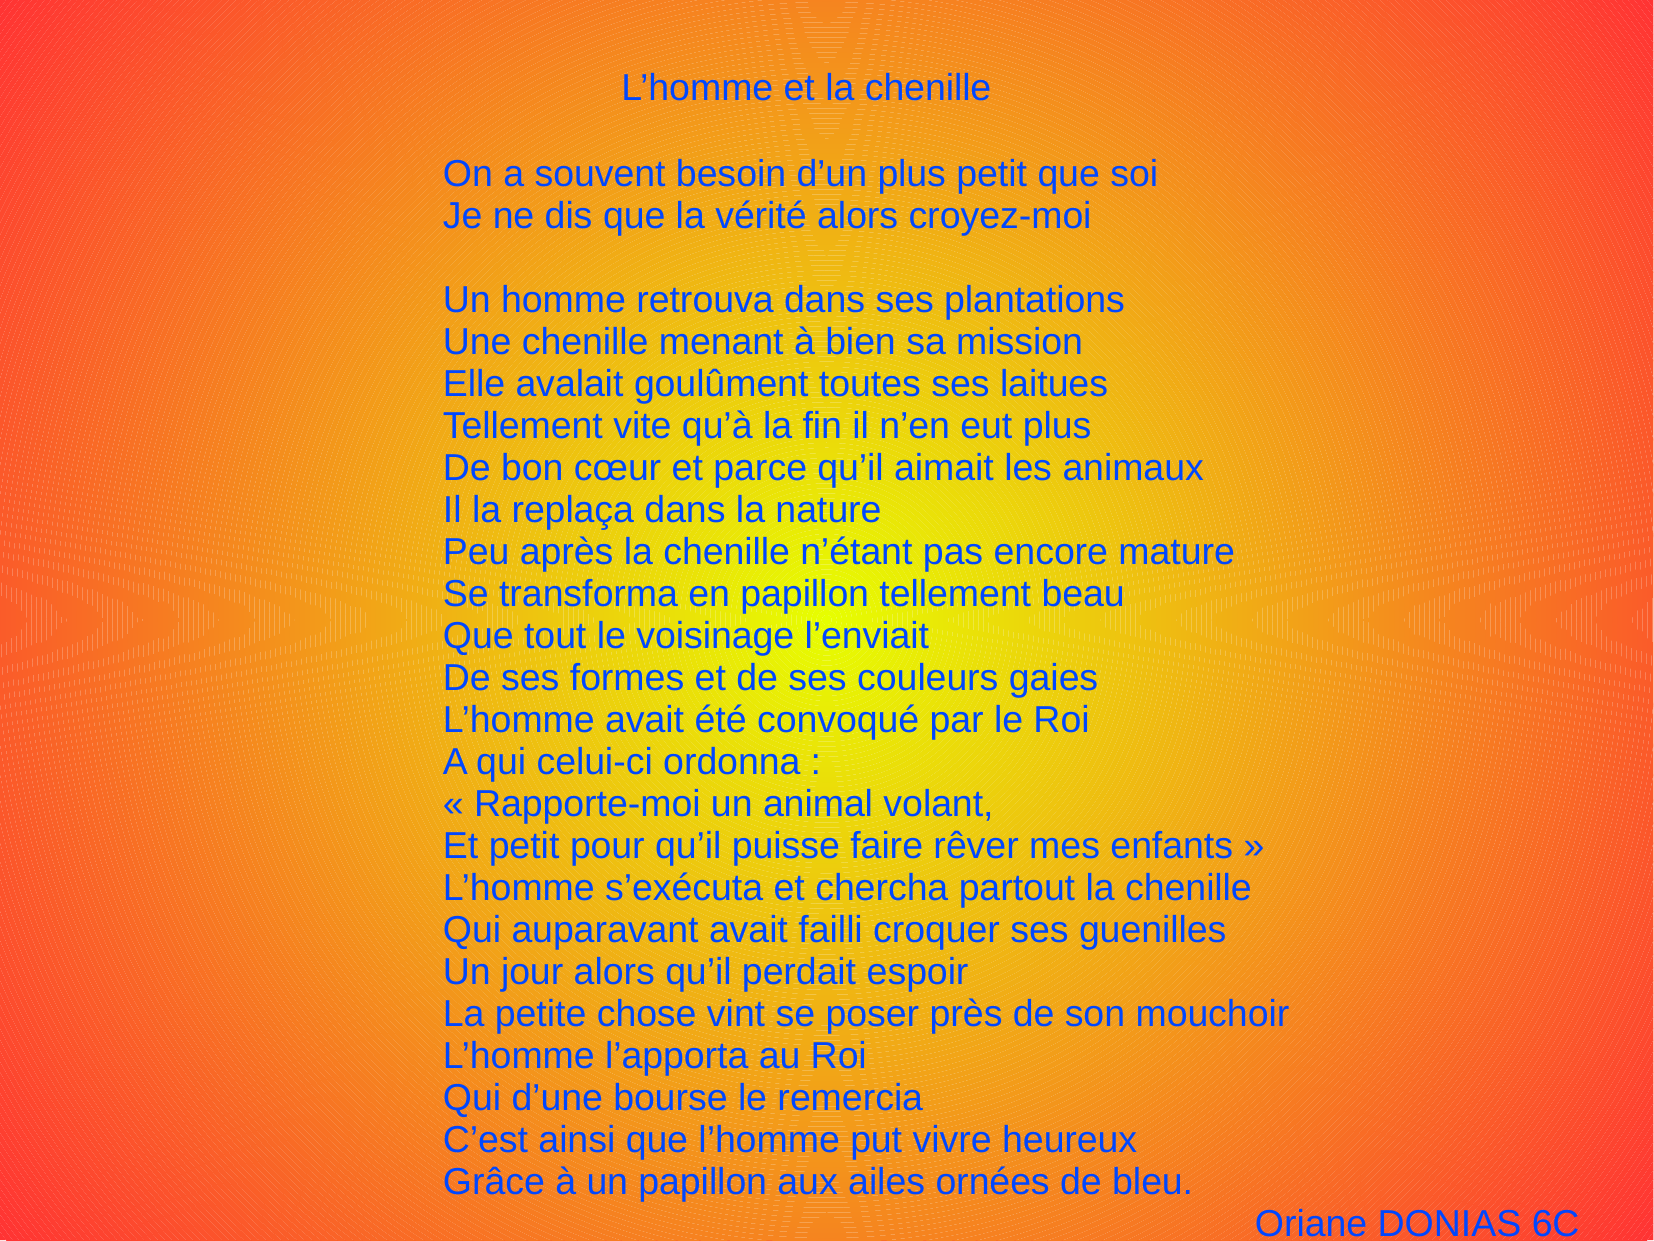

# L’homme et la chenille
On a souvent besoin d’un plus petit que soi
Je ne dis que la vérité alors croyez-moi
Un homme retrouva dans ses plantations
Une chenille menant à bien sa mission
Elle avalait goulûment toutes ses laitues
Tellement vite qu’à la fin il n’en eut plus
De bon cœur et parce qu’il aimait les animaux
Il la replaça dans la nature
Peu après la chenille n’étant pas encore mature
Se transforma en papillon tellement beau
Que tout le voisinage l’enviait
De ses formes et de ses couleurs gaies
L’homme avait été convoqué par le Roi
A qui celui-ci ordonna :
« Rapporte-moi un animal volant,
Et petit pour qu’il puisse faire rêver mes enfants »
L’homme s’exécuta et chercha partout la chenille
Qui auparavant avait failli croquer ses guenilles
Un jour alors qu’il perdait espoir
La petite chose vint se poser près de son mouchoir
L’homme l’apporta au Roi
Qui d’une bourse le remercia
C’est ainsi que l’homme put vivre heureux
Grâce à un papillon aux ailes ornées de bleu.
											Oriane DONIAS 6C